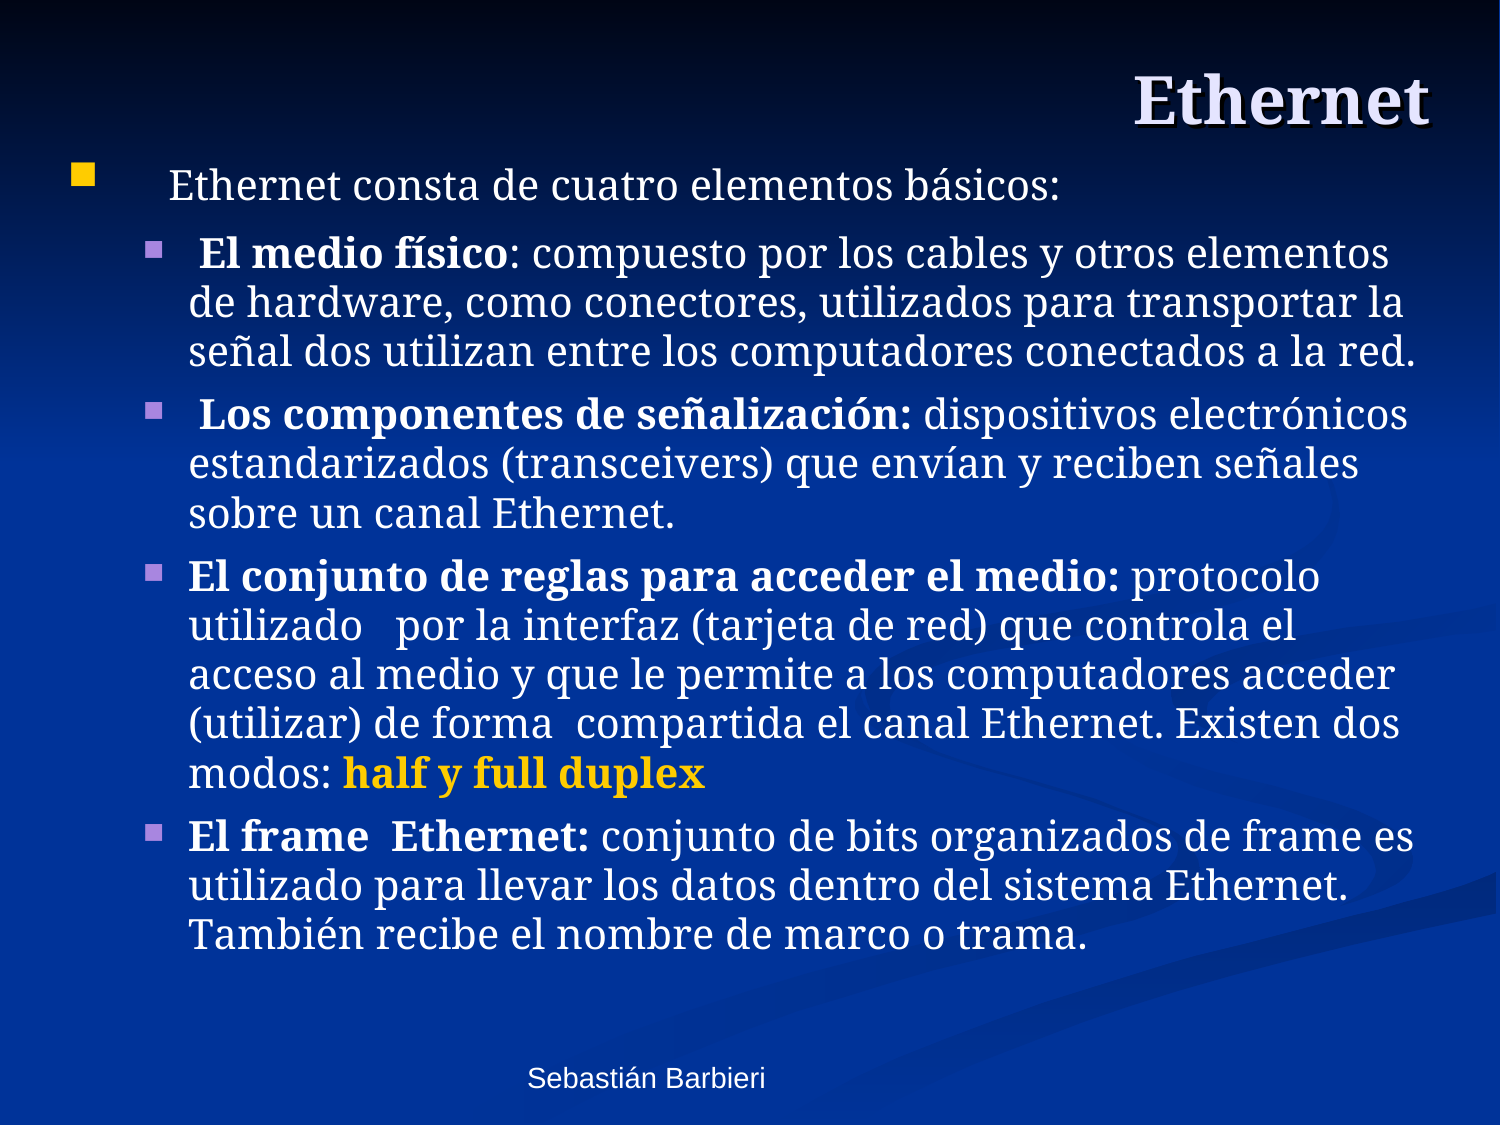

# Ethernet
 Ethernet consta de cuatro elementos básicos:
 El medio físico: compuesto por los cables y otros elementos de hardware, como conectores, utilizados para transportar la señal dos utilizan entre los computadores conectados a la red.
 Los componentes de señalización: dispositivos electrónicos estandarizados (transceivers) que envían y reciben señales sobre un canal Ethernet.
El conjunto de reglas para acceder el medio: protocolo utilizado por la interfaz (tarjeta de red) que controla el acceso al medio y que le permite a los computadores acceder (utilizar) de forma compartida el canal Ethernet. Existen dos modos: half y full duplex
El frame Ethernet: conjunto de bits organizados de frame es utilizado para llevar los datos dentro del sistema Ethernet. También recibe el nombre de marco o trama.